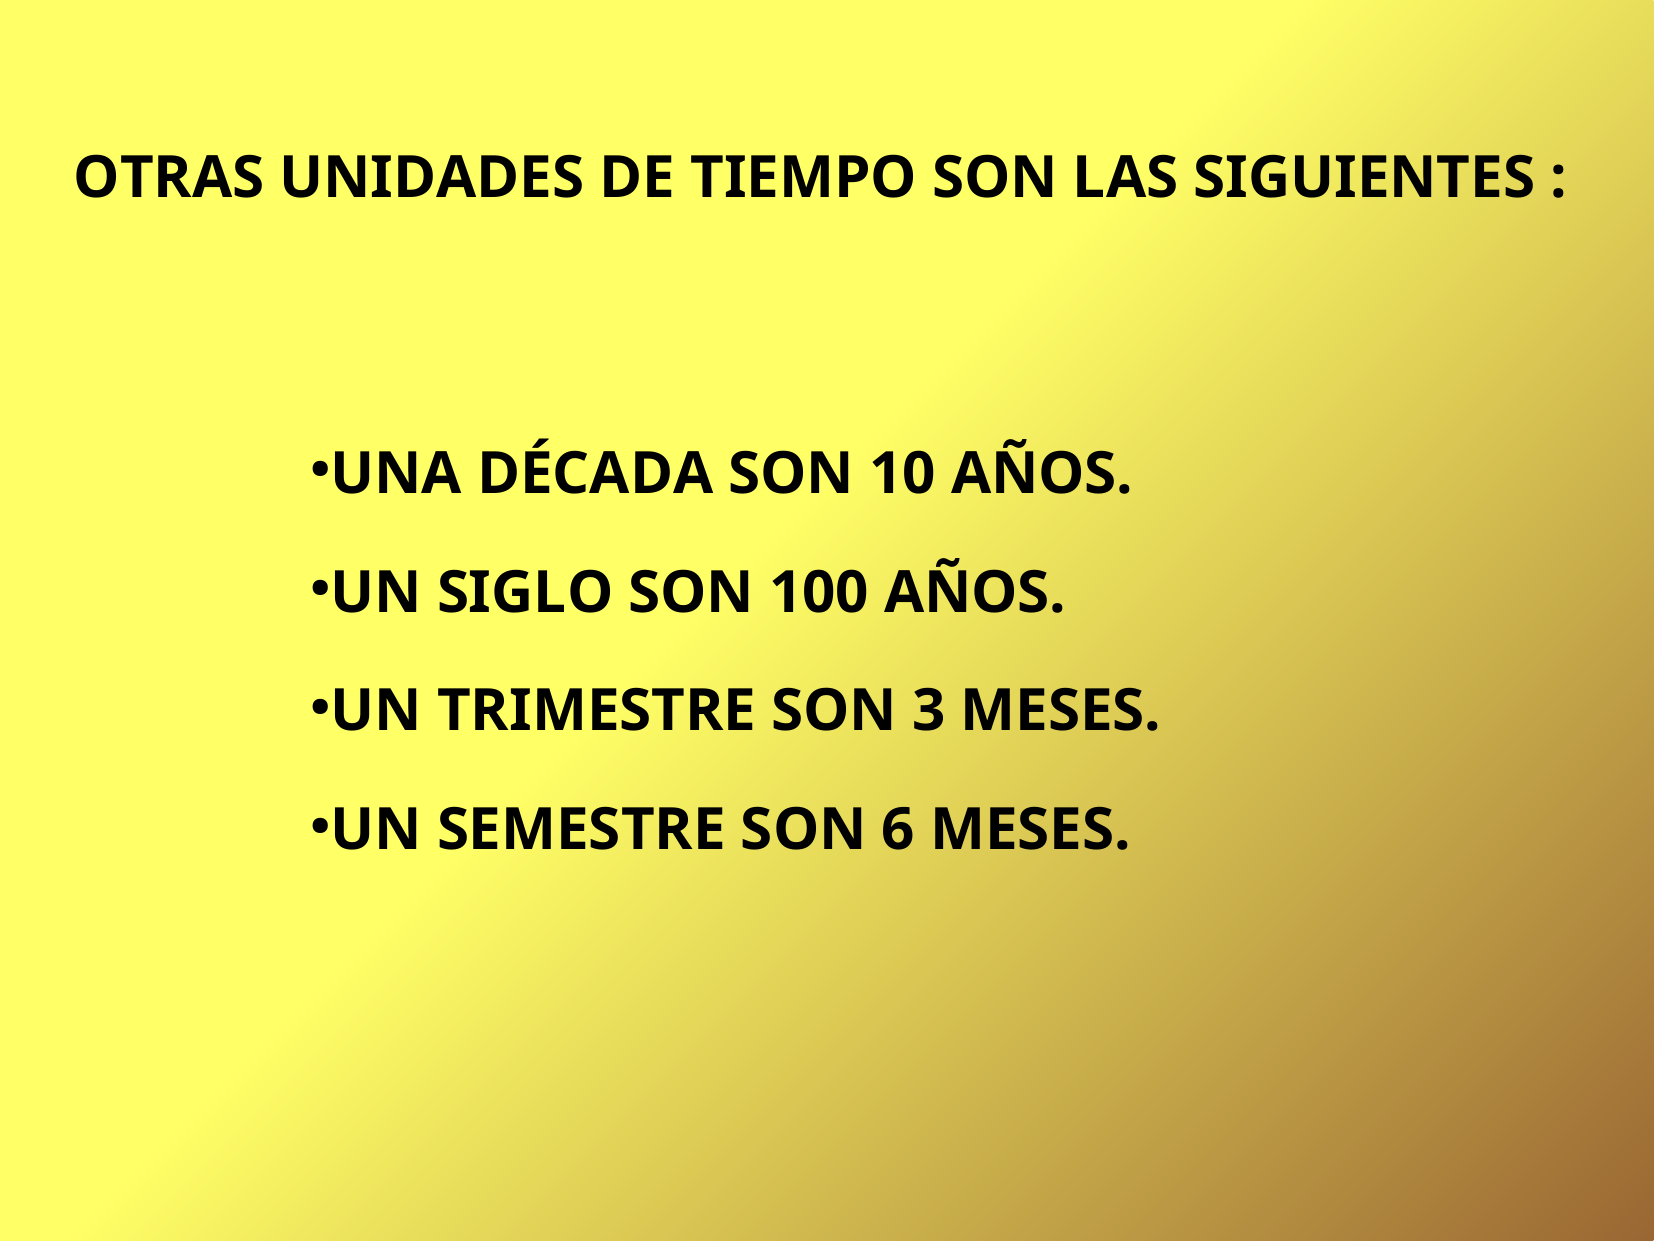

OTRAS UNIDADES DE TIEMPO SON LAS SIGUIENTES :
UNA DÉCADA SON 10 AÑOS.
UN SIGLO SON 100 AÑOS.
UN TRIMESTRE SON 3 MESES.
UN SEMESTRE SON 6 MESES.